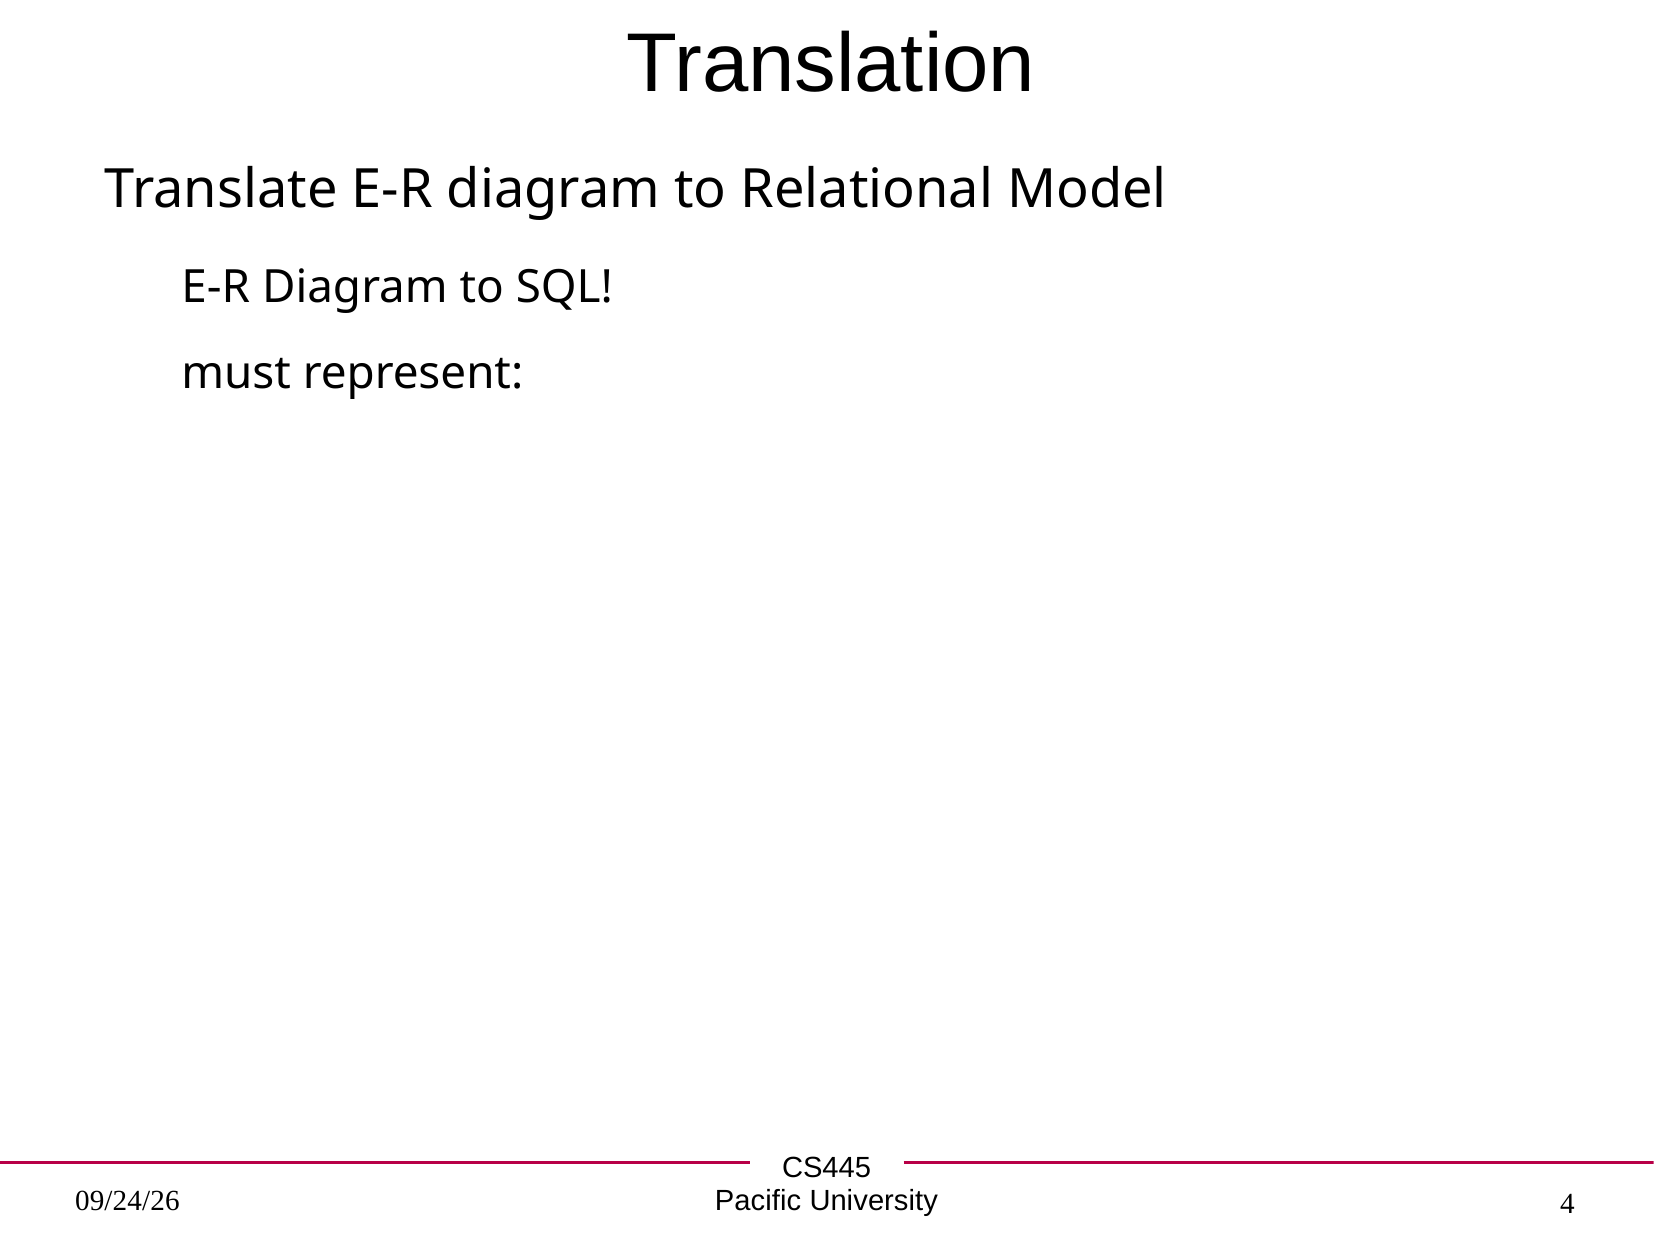

# Translation
Translate E-R diagram to Relational Model
E-R Diagram to SQL!
must represent: